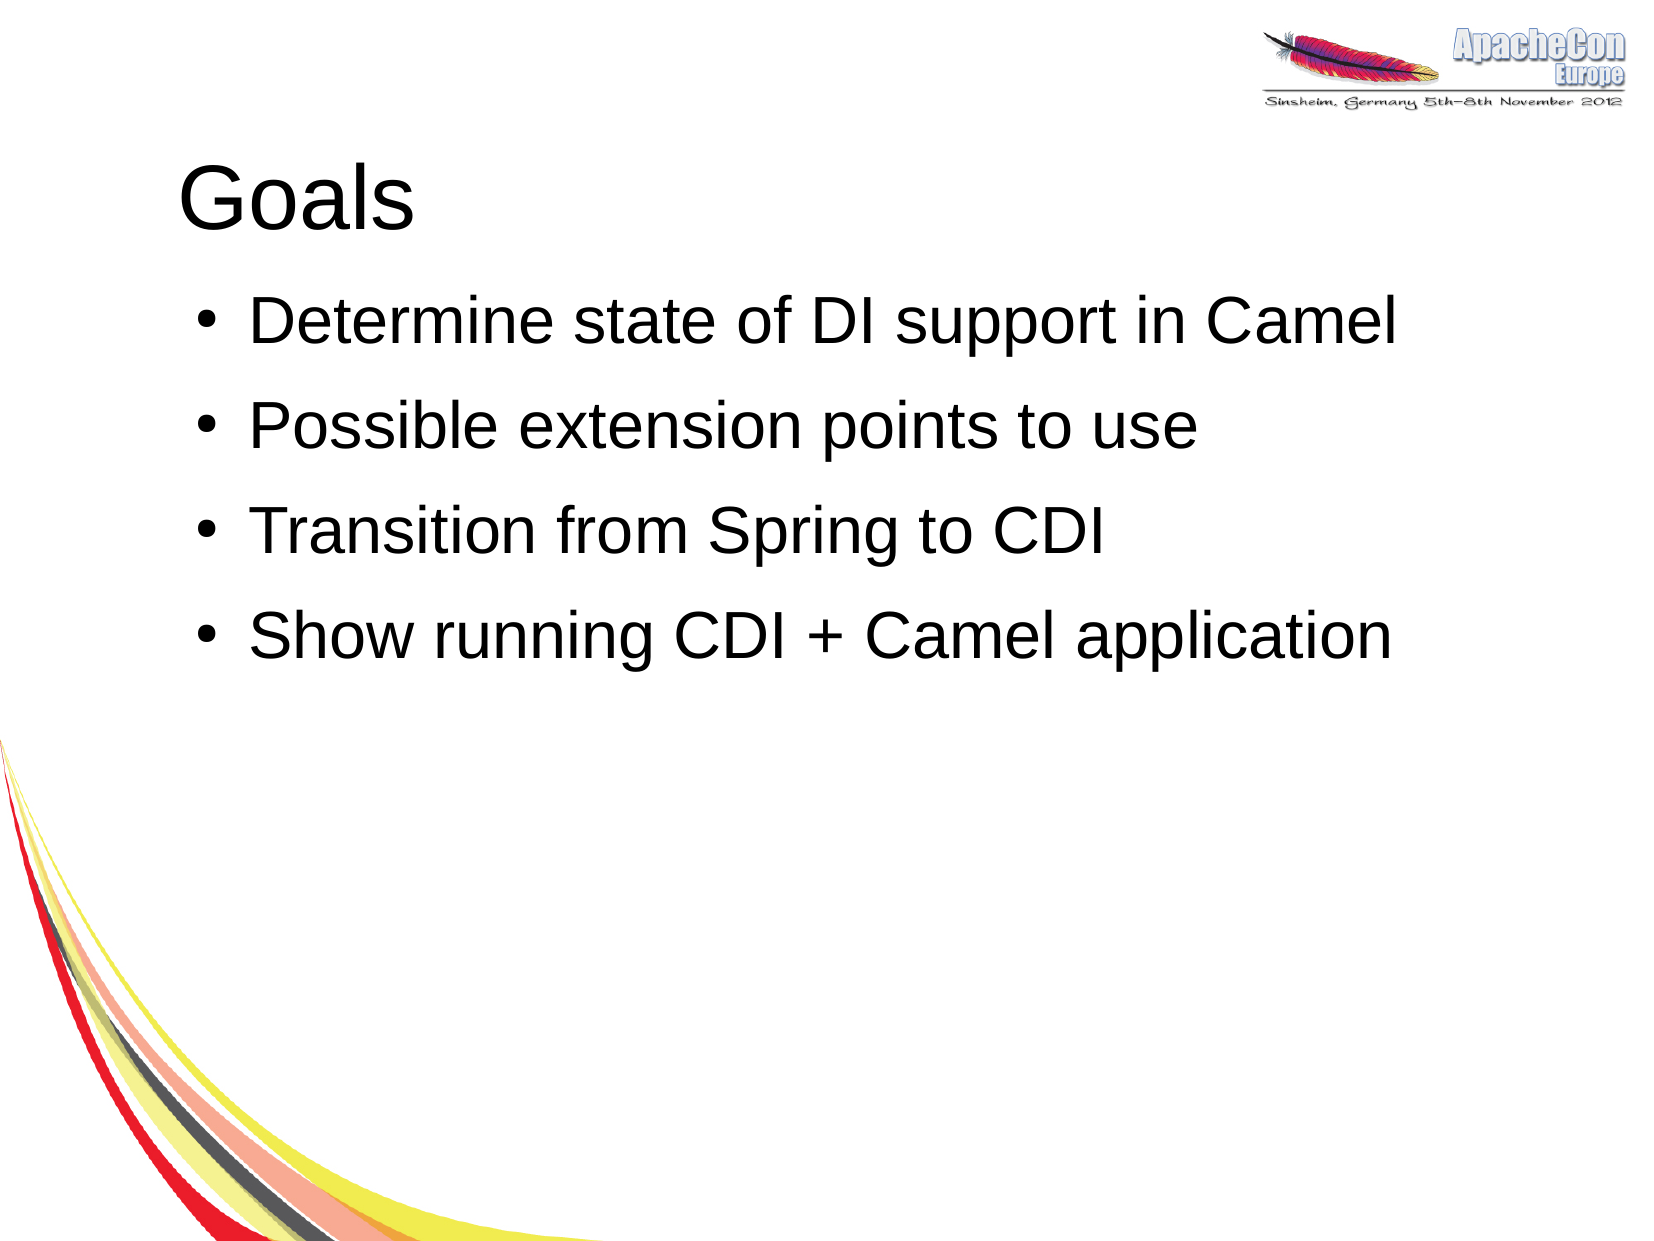

# Goals
Determine state of DI support in Camel
Possible extension points to use
Transition from Spring to CDI
Show running CDI + Camel application